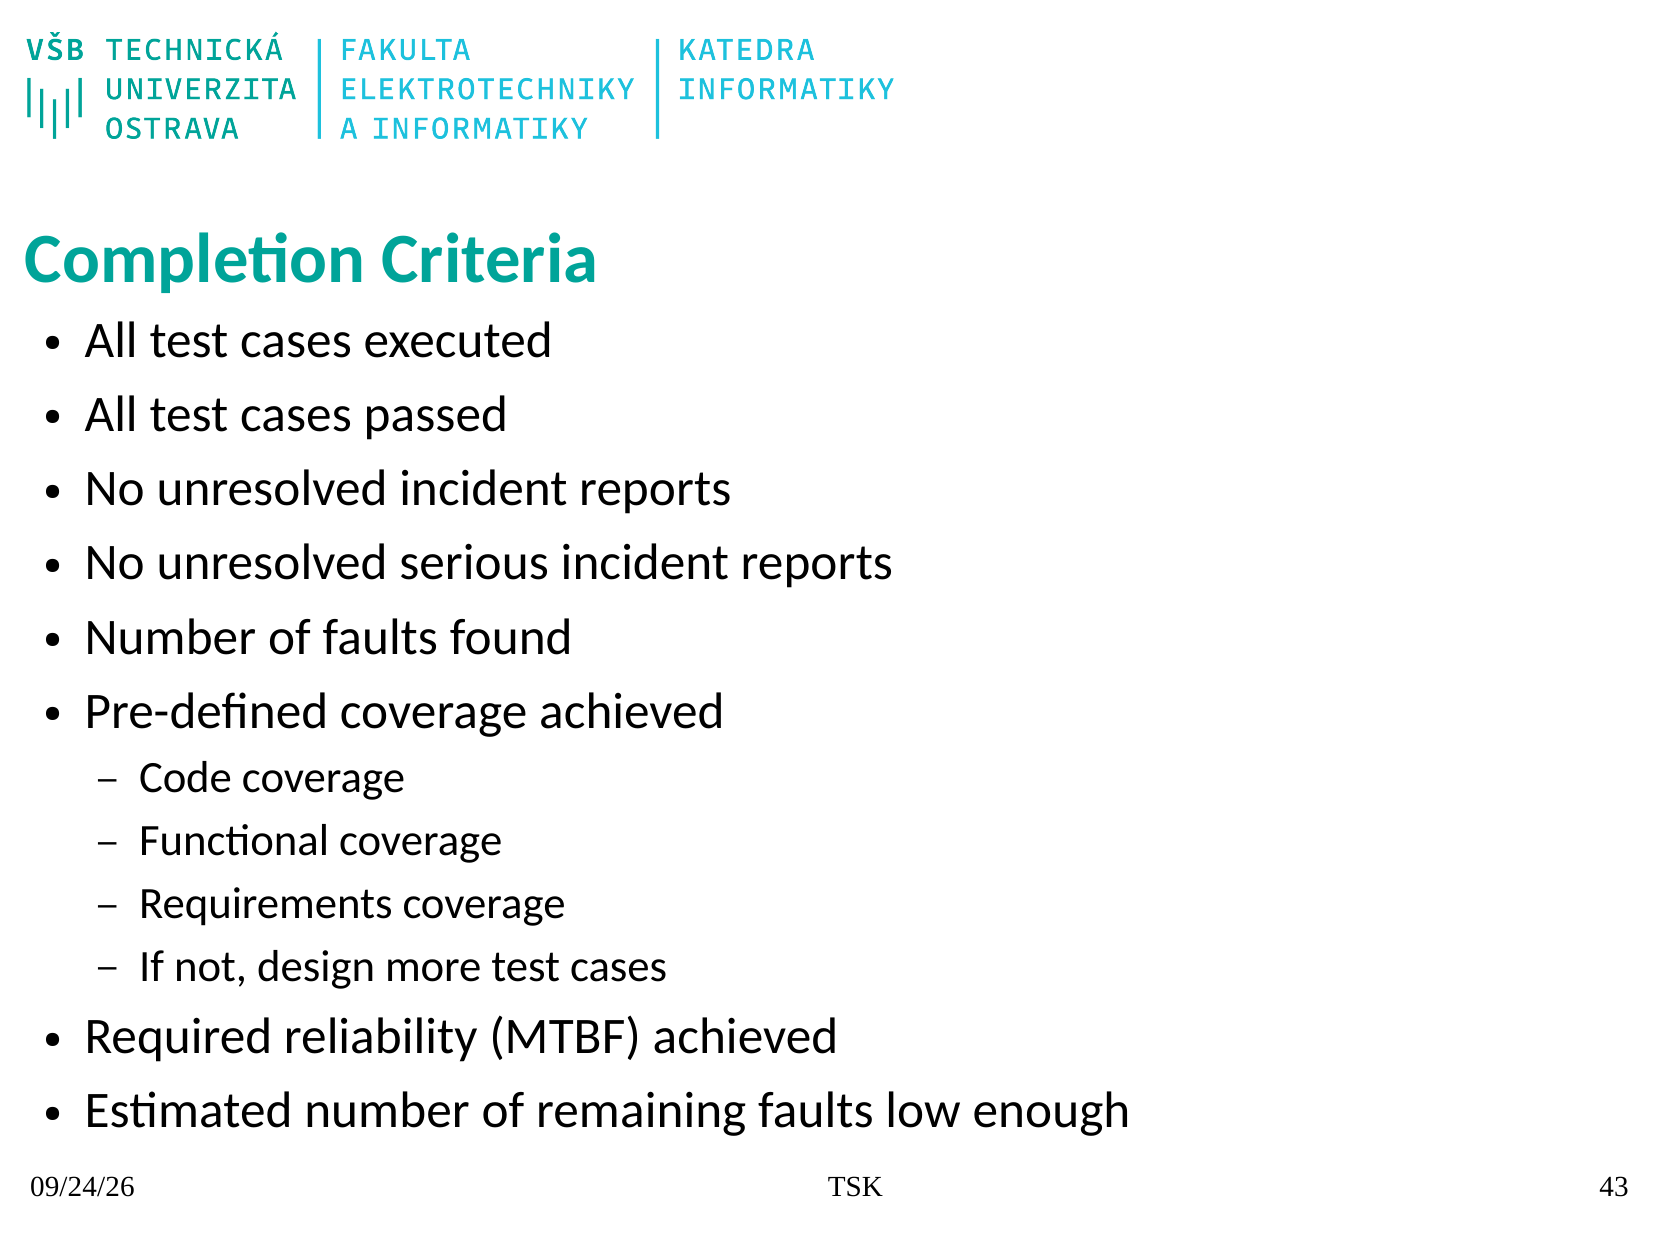

# Completion Criteria
All test cases executed
All test cases passed
No unresolved incident reports
No unresolved serious incident reports
Number of faults found
Pre-defined coverage achieved
Code coverage
Functional coverage
Requirements coverage
If not, design more test cases
Required reliability (MTBF) achieved
Estimated number of remaining faults low enough
TSK
43